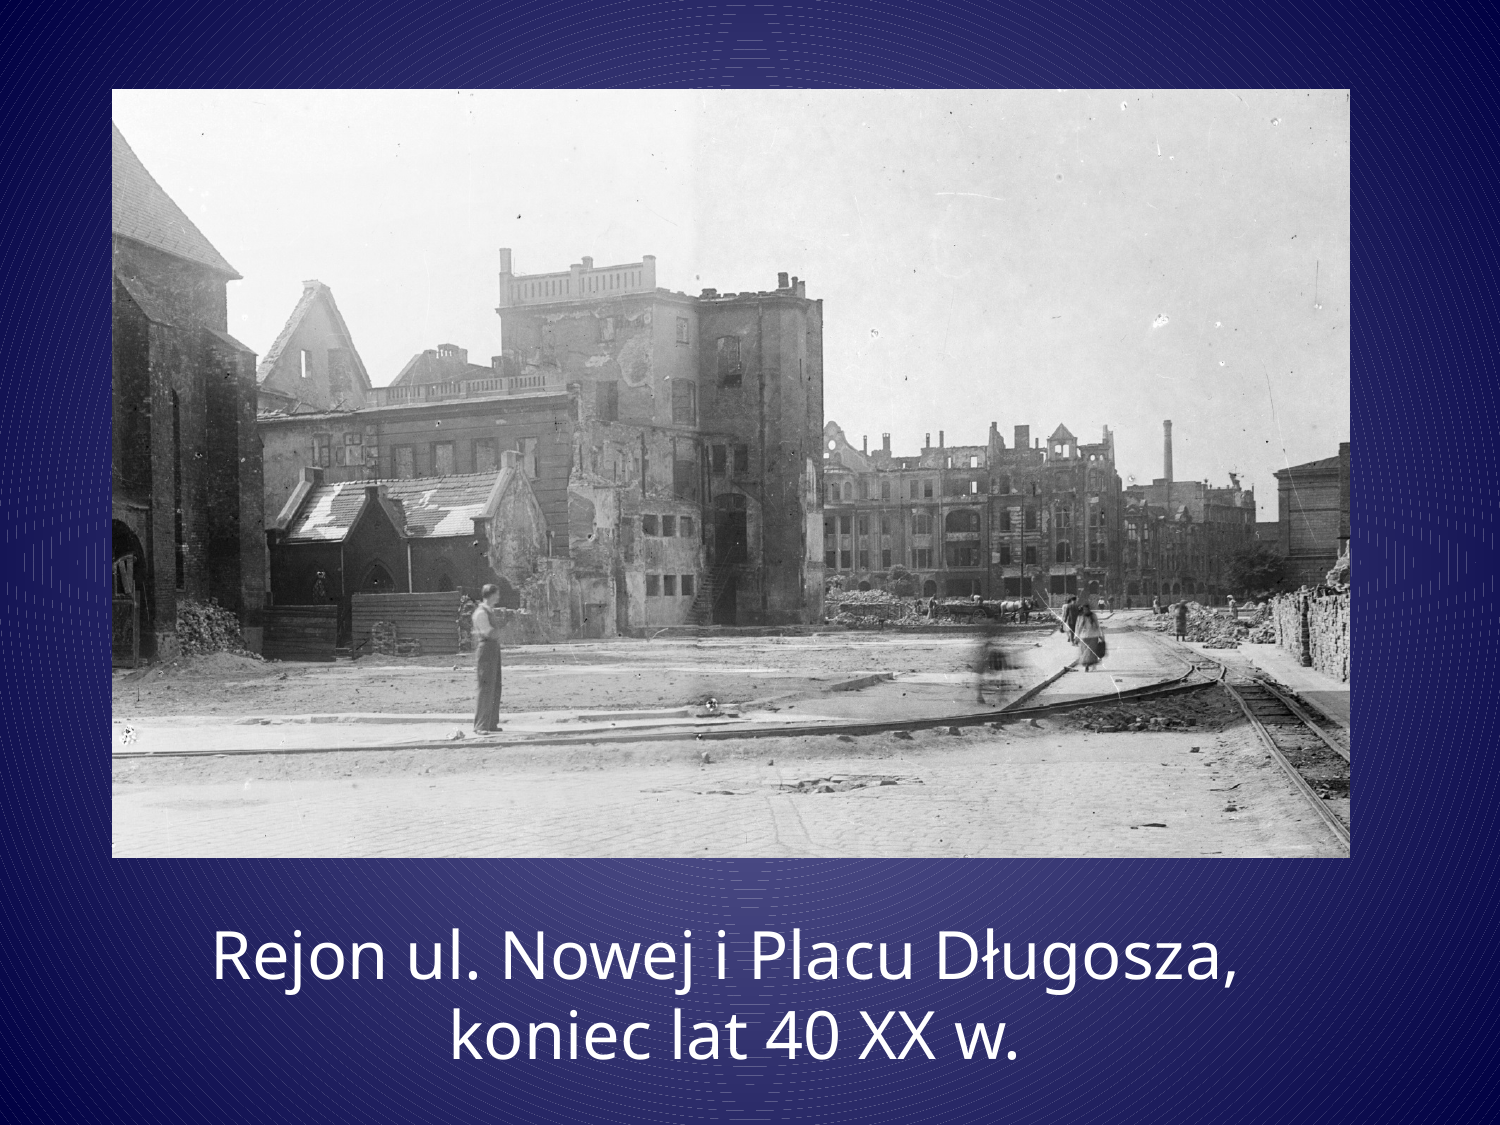

#
Rejon ul. Nowej i Placu Długosza,
koniec lat 40 XX w.